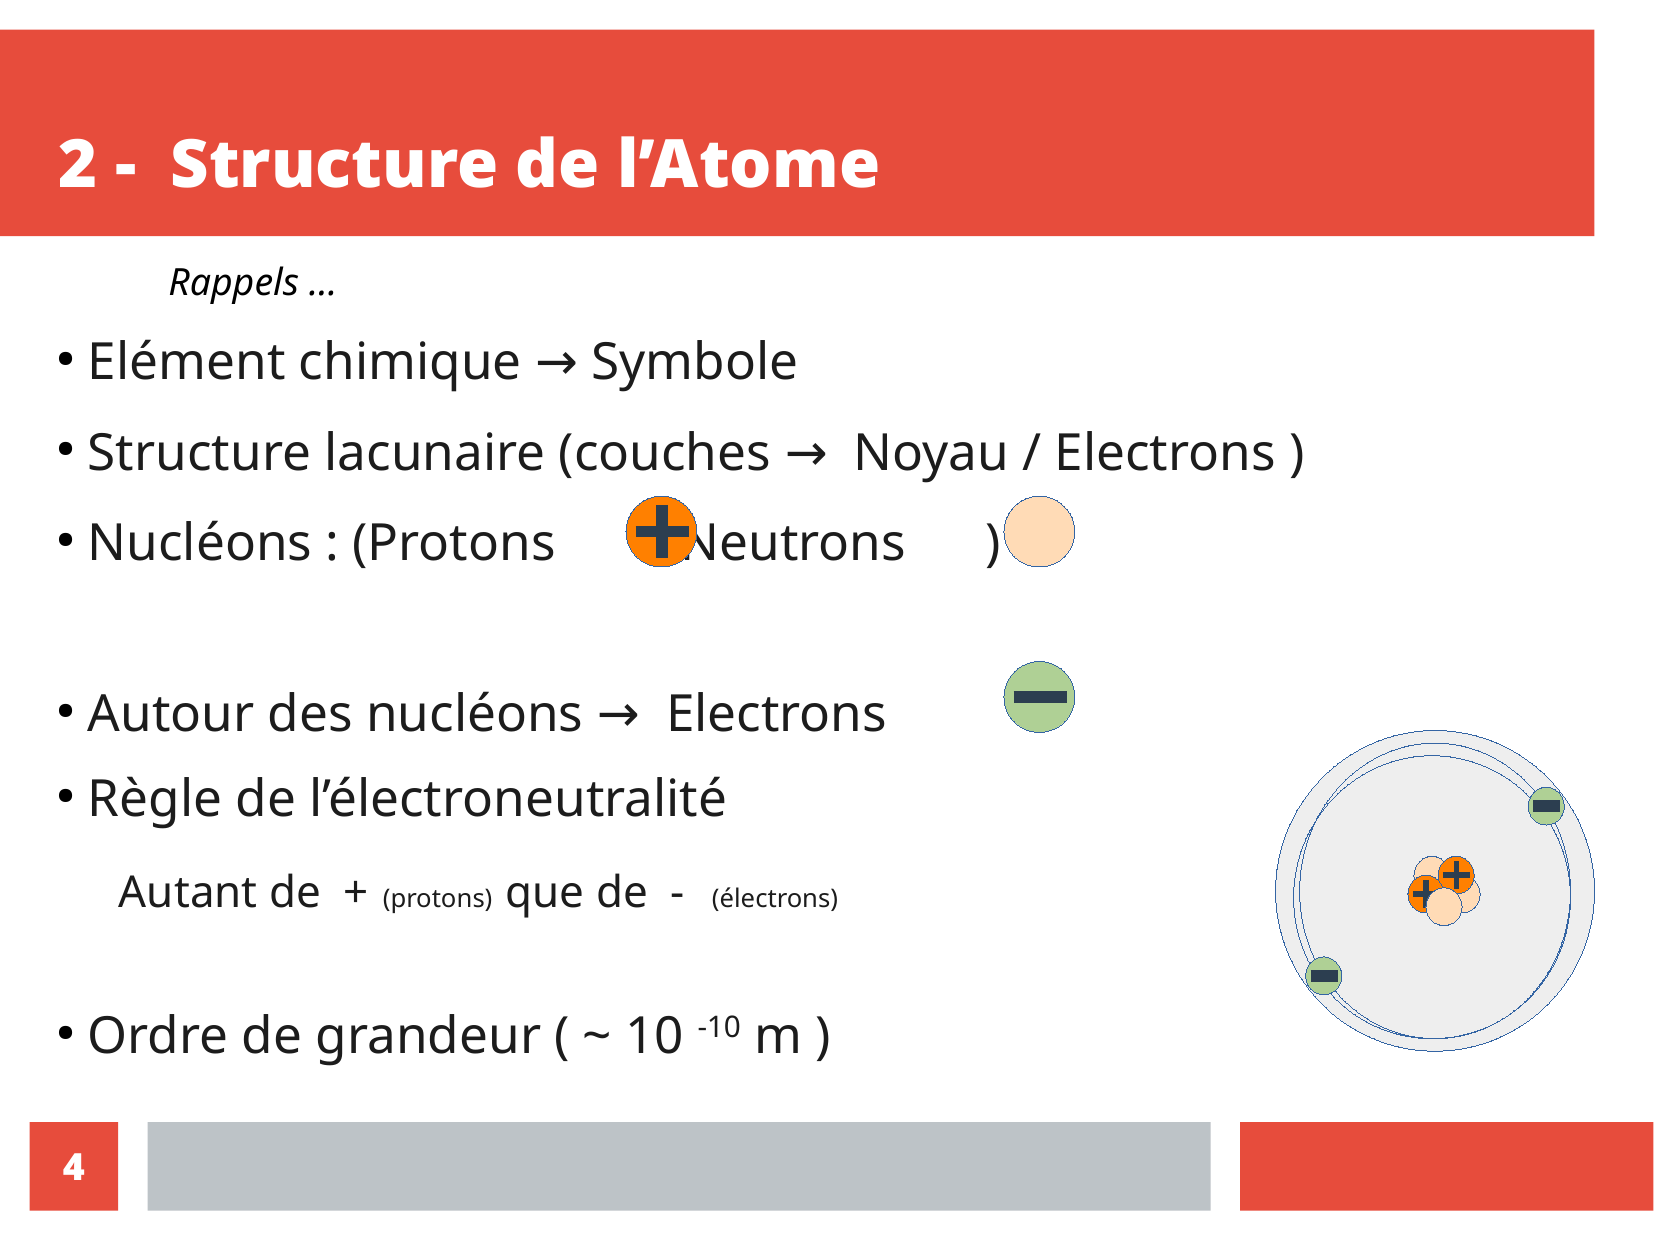

# 2 - Structure de l’Atome
Rappels ...
Elément chimique → Symbole
Structure lacunaire (couches → Noyau / Electrons )
Nucléons : (Protons / Neutrons )
Autour des nucléons → Electrons
Règle de l’électroneutralité
Autant de + (protons) que de - (électrons)
Ordre de grandeur ( ~ 10 -10 m )
4